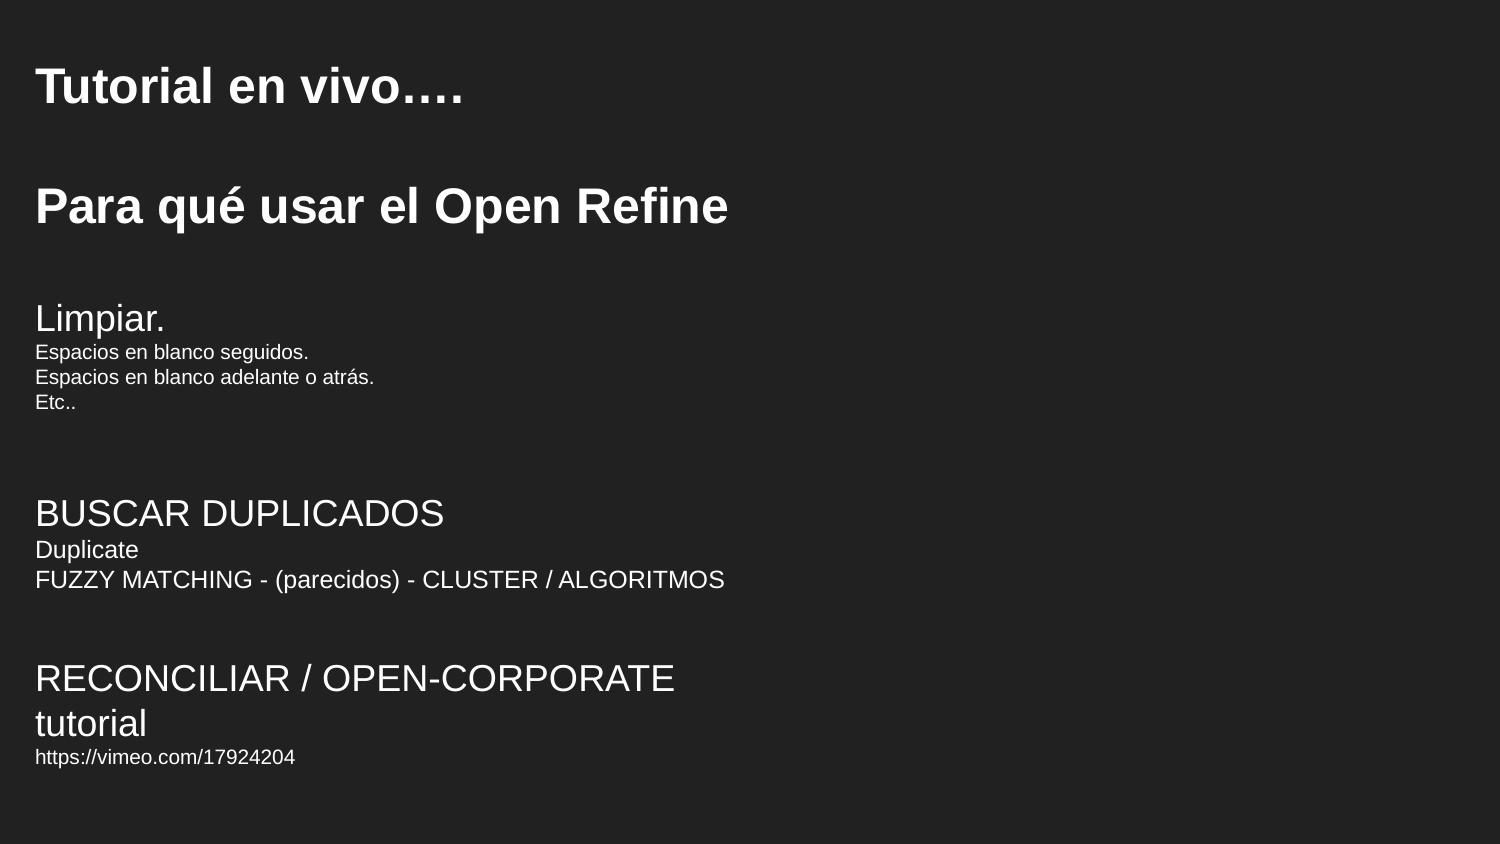

# Tutorial en vivo…. Para qué usar el Open Refine Limpiar. Espacios en blanco seguidos. Espacios en blanco adelante o atrás. Etc.. BUSCAR DUPLICADOS Duplicate FUZZY MATCHING - (parecidos) - CLUSTER / ALGORITMOS RECONCILIAR / OPEN-CORPORATE tutorial https://vimeo.com/17924204